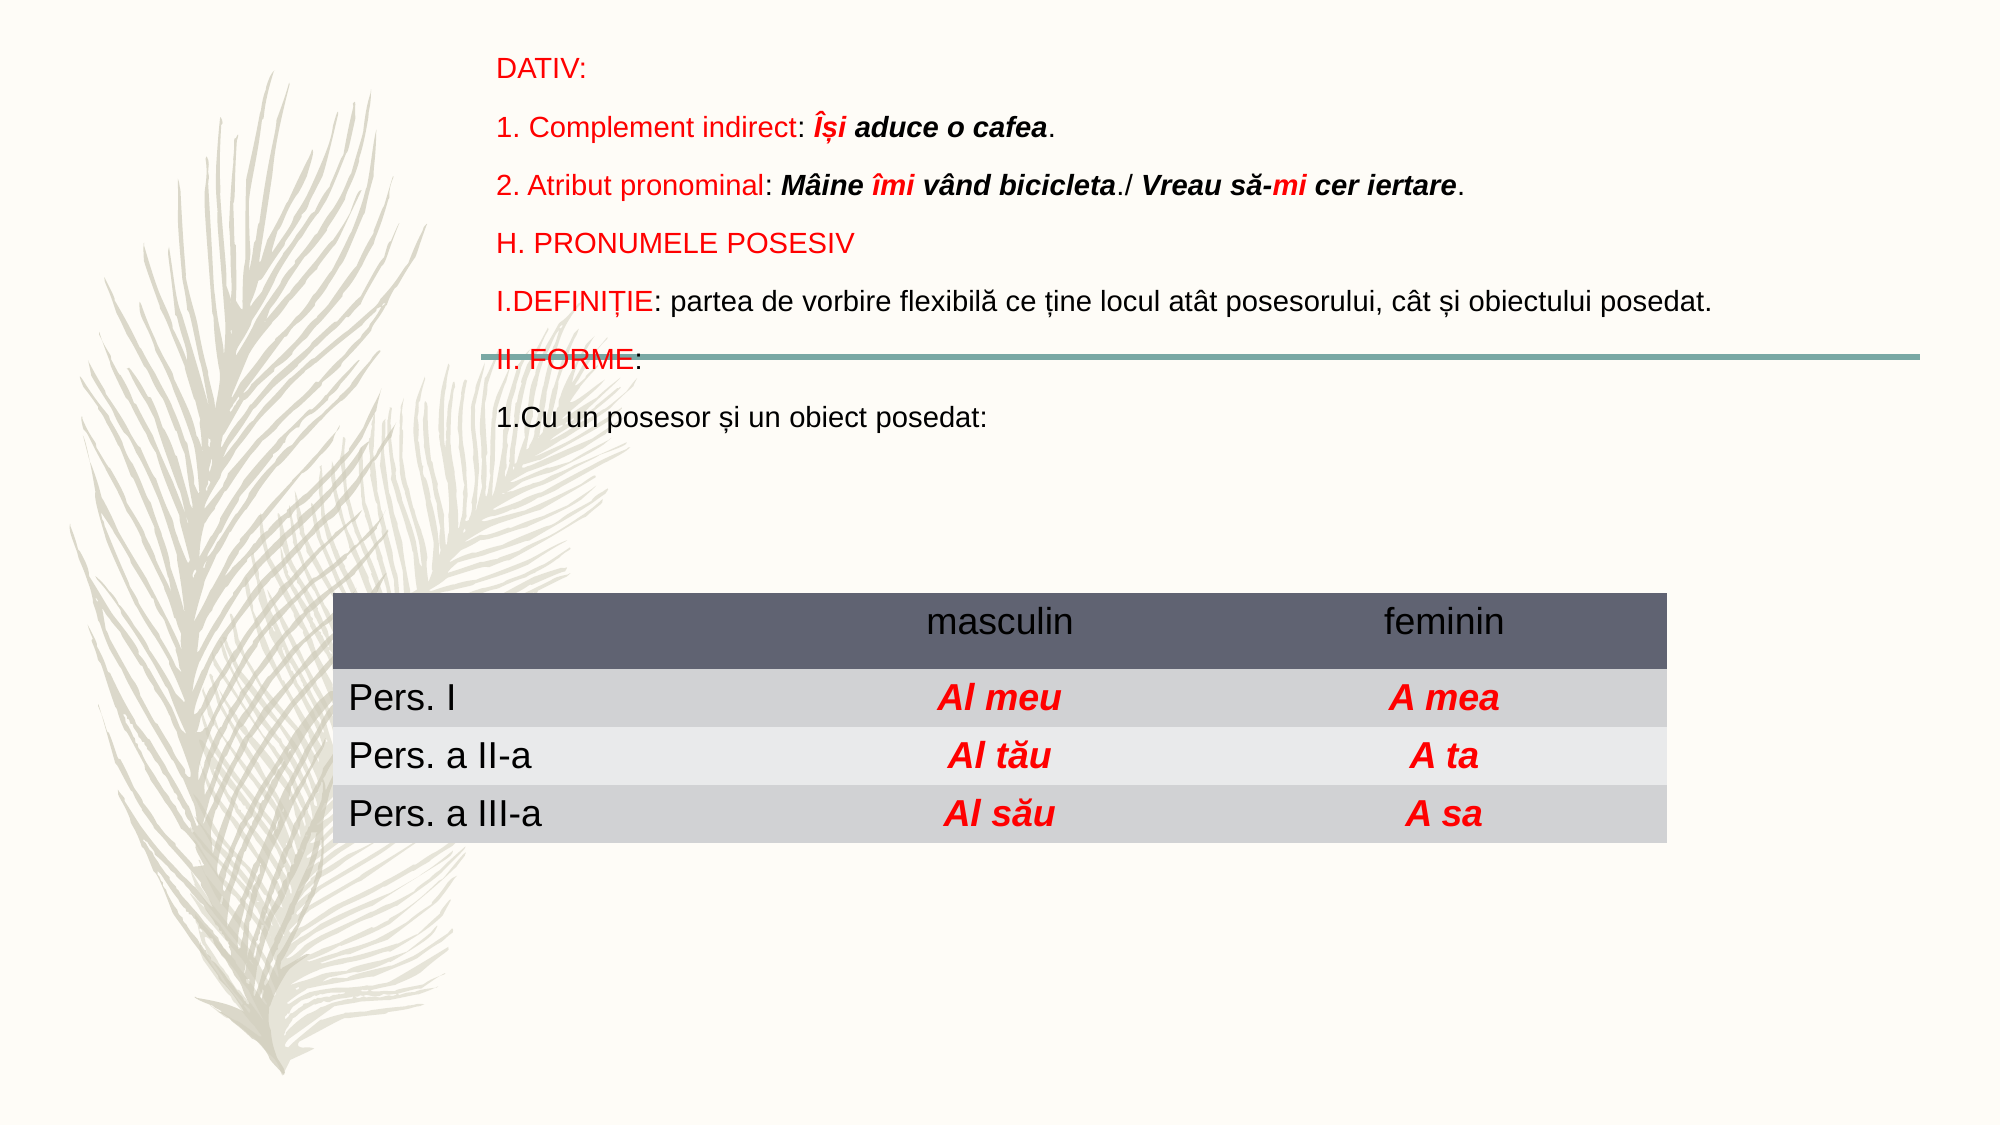

# DATIV:
1. Complement indirect: Își aduce o cafea.
2. Atribut pronominal: Mâine îmi vând bicicleta./ Vreau să-mi cer iertare.
H. PRONUMELE POSESIV
I.DEFINIȚIE: partea de vorbire flexibilă ce ține locul atât posesorului, cât și obiectului posedat.
II. FORME:
1.Cu un posesor și un obiect posedat:
| | masculin | feminin |
| --- | --- | --- |
| Pers. I | Al meu | A mea |
| Pers. a II-a | Al tău | A ta |
| Pers. a III-a | Al său | A sa |